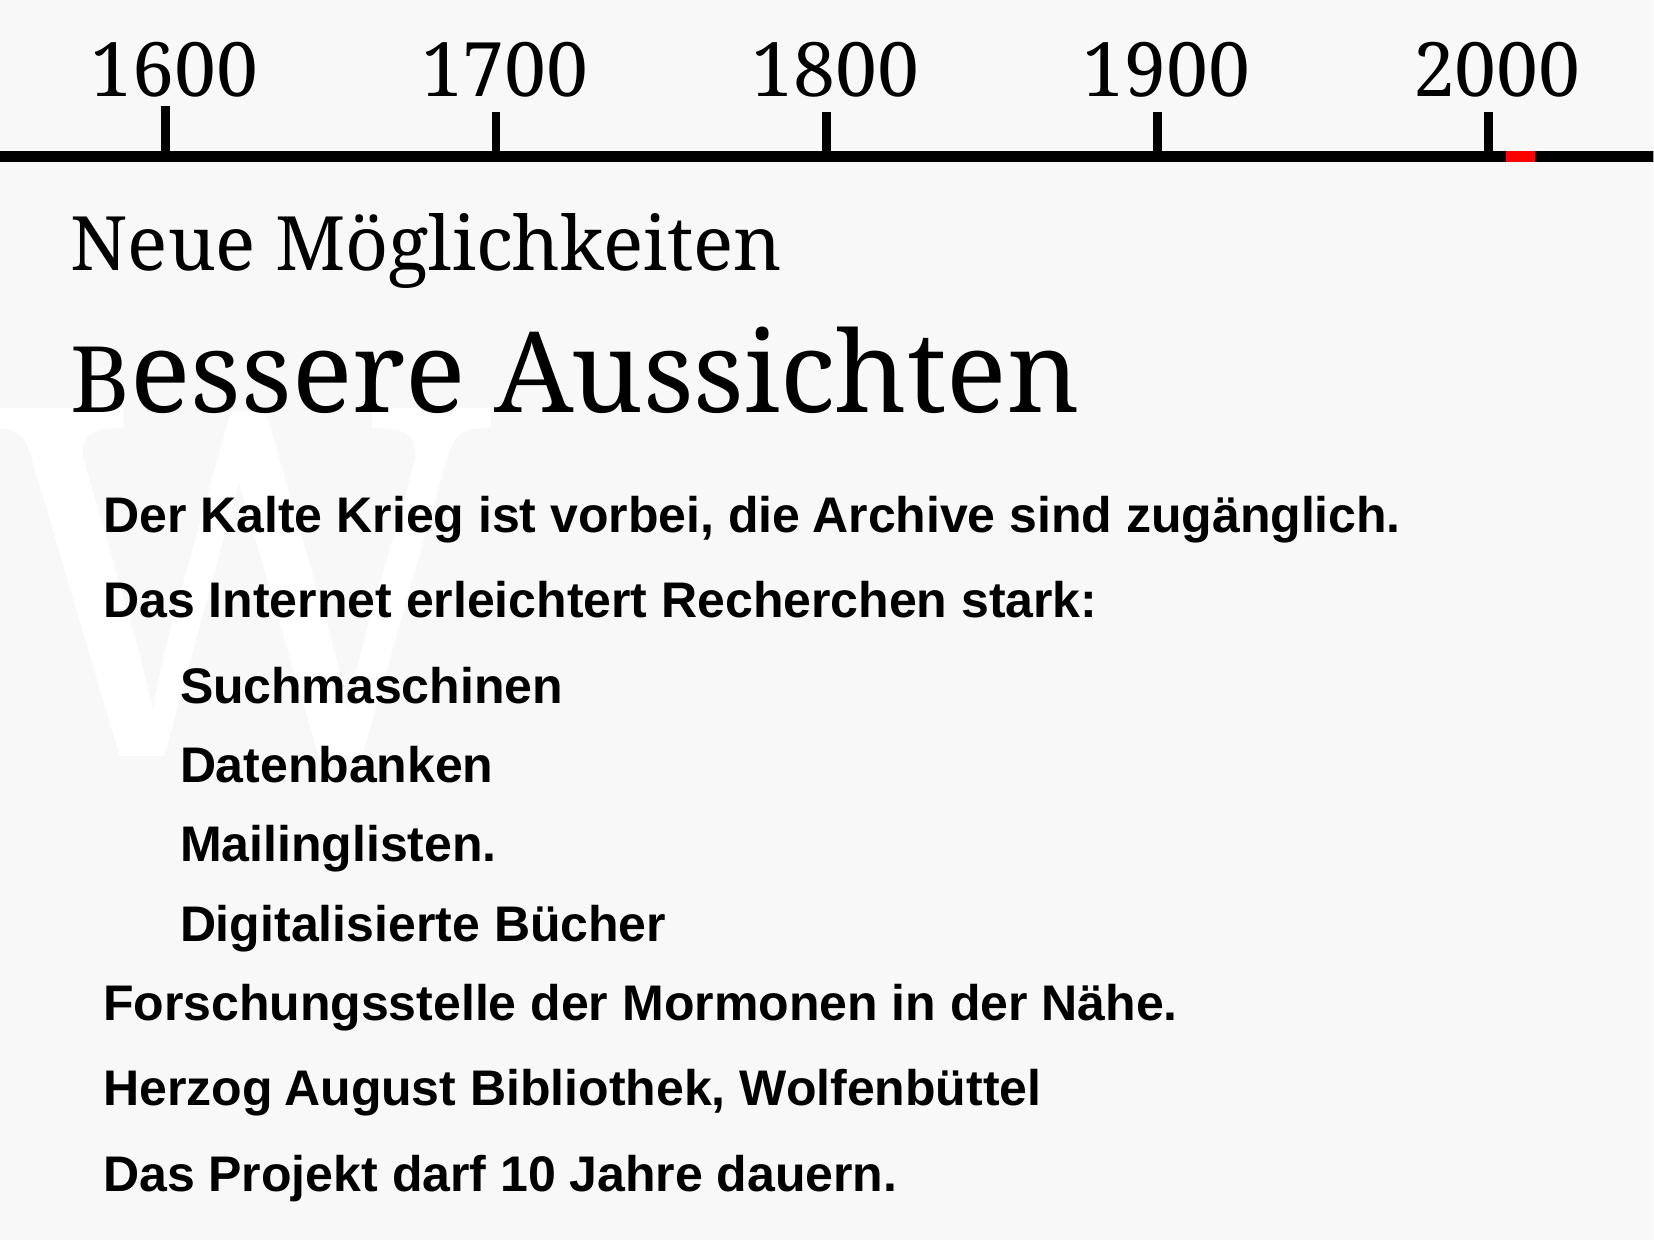

1600
1700
1800
1900
2000
# Neue Möglichkeiten Bessere Aussichten
W
Der Kalte Krieg ist vorbei, die Archive sind zugänglich.
Das Internet erleichtert Recherchen stark:
Suchmaschinen
Datenbanken
Mailinglisten.
Digitalisierte Bücher
Forschungsstelle der Mormonen in der Nähe.
Herzog August Bibliothek, Wolfenbüttel
Das Projekt darf 10 Jahre dauern.